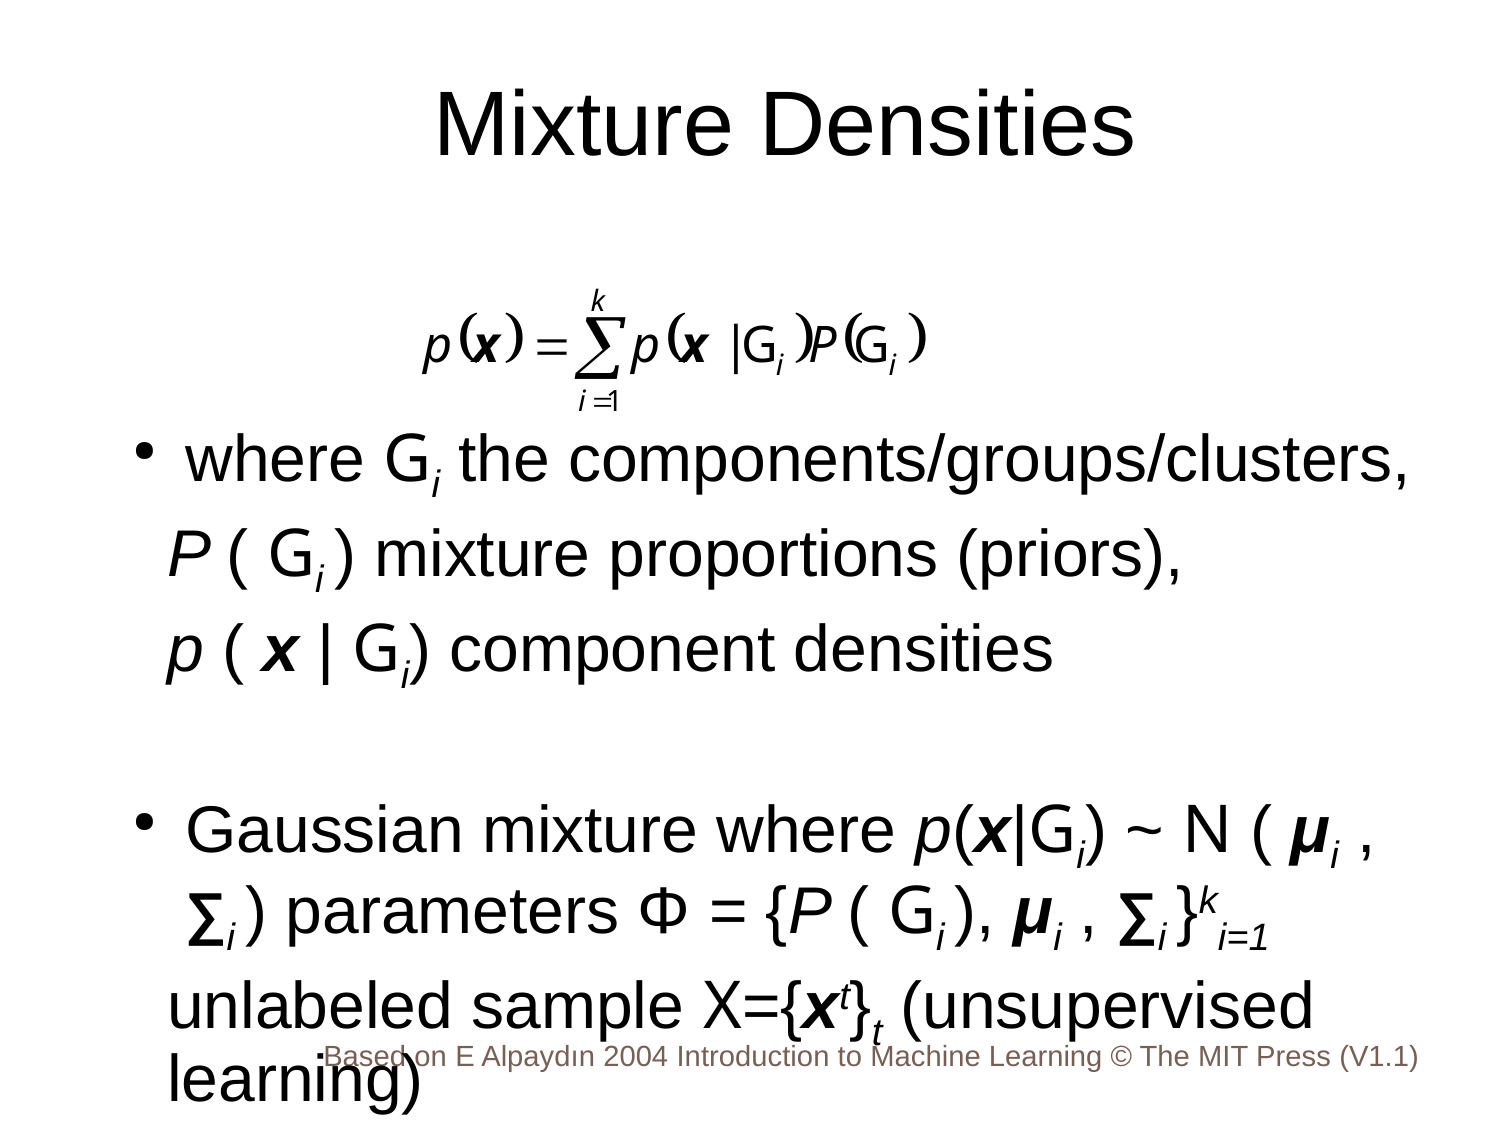

# Mixture Densities
where Gi the components/groups/clusters,
		P ( Gi ) mixture proportions (priors),
		p ( x | Gi) component densities
Gaussian mixture where p(x|Gi) ~ N ( μi , ∑i ) parameters Φ = {P ( Gi ), μi , ∑i }ki=1
	unlabeled sample X={xt}t (unsupervised learning)
Based on E Alpaydın 2004 Introduction to Machine Learning © The MIT Press (V1.1)